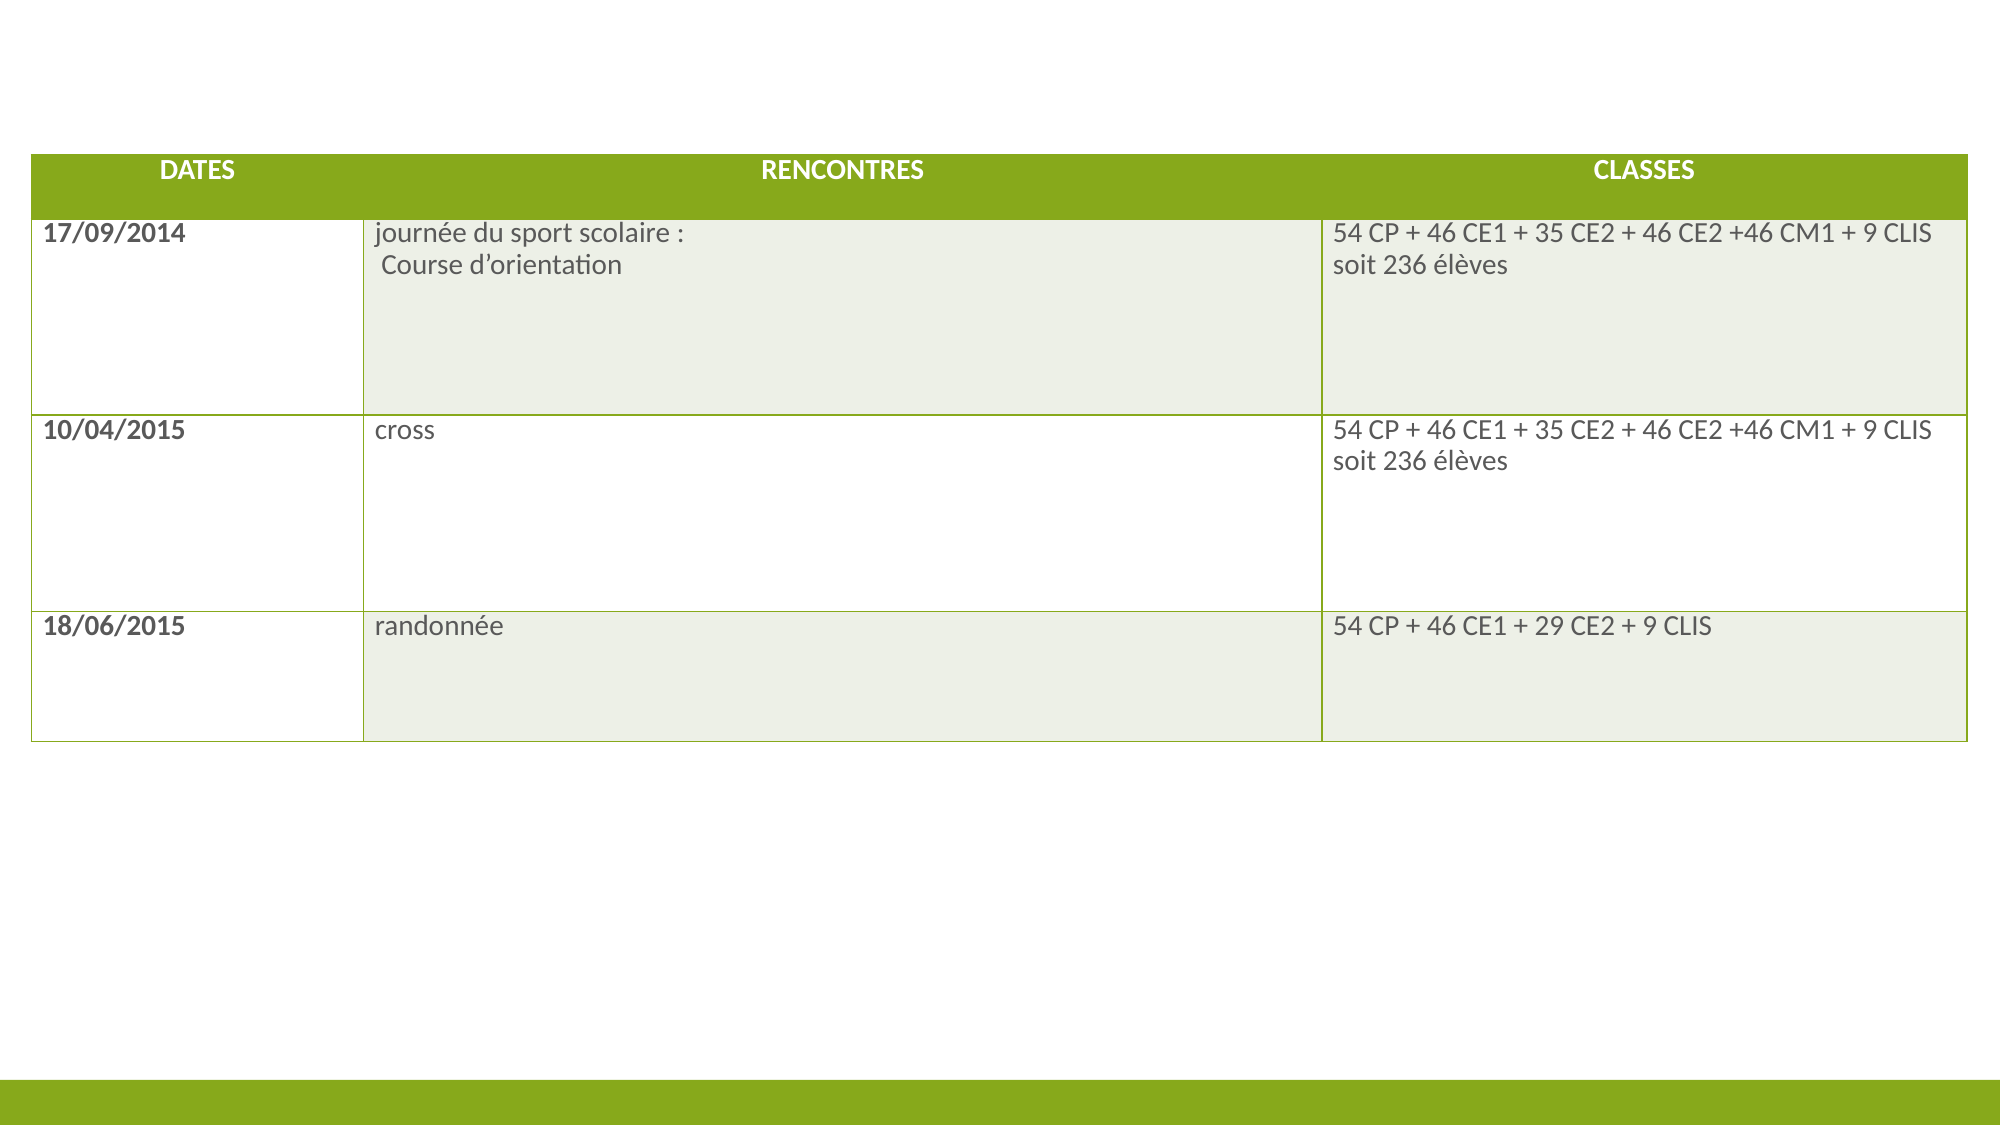

| DATES | RENCONTRES | CLASSES |
| --- | --- | --- |
| 17/09/2014 | journée du sport scolaire : Course d’orientation | 54 CP + 46 CE1 + 35 CE2 + 46 CE2 +46 CM1 + 9 CLIS soit 236 élèves |
| 10/04/2015 | cross | 54 CP + 46 CE1 + 35 CE2 + 46 CE2 +46 CM1 + 9 CLIS soit 236 élèves |
| 18/06/2015 | randonnée | 54 CP + 46 CE1 + 29 CE2 + 9 CLIS |